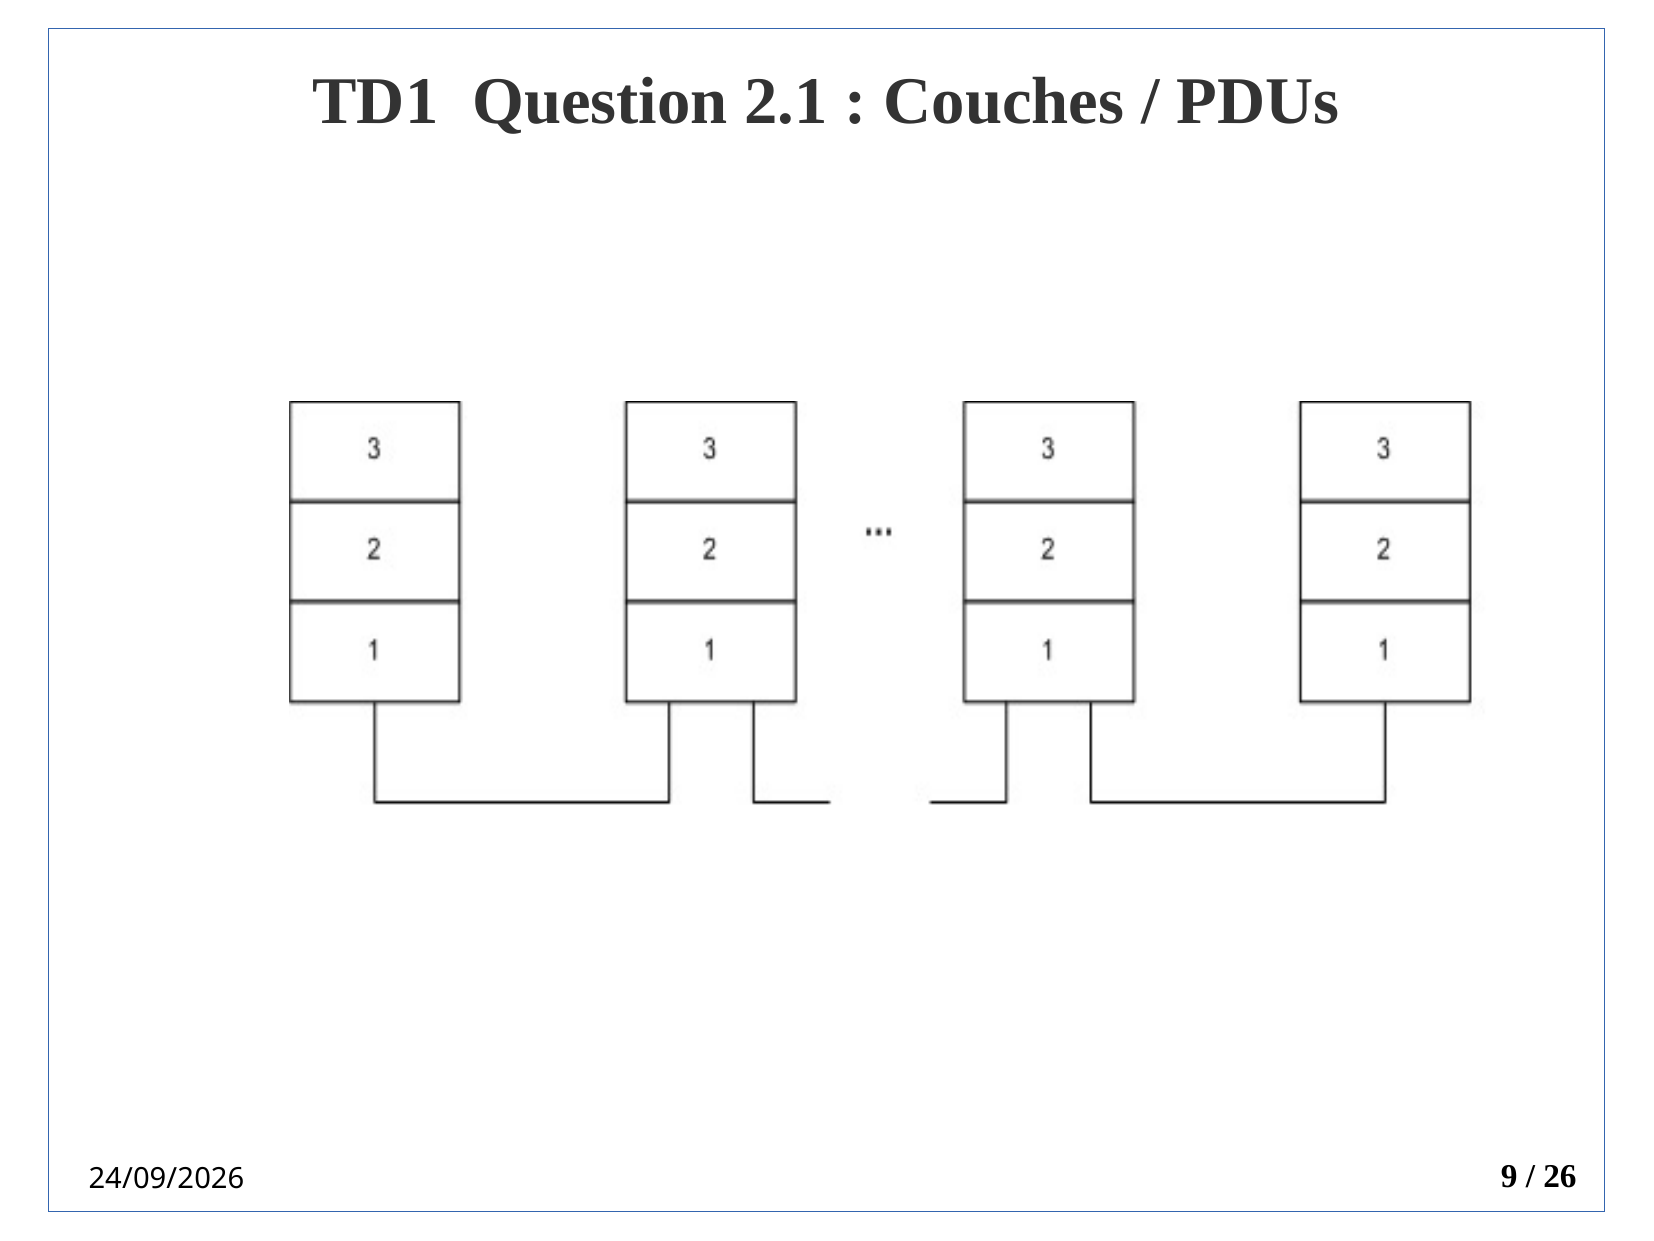

# TD1 Question 2.1 : Couches / PDUs
9